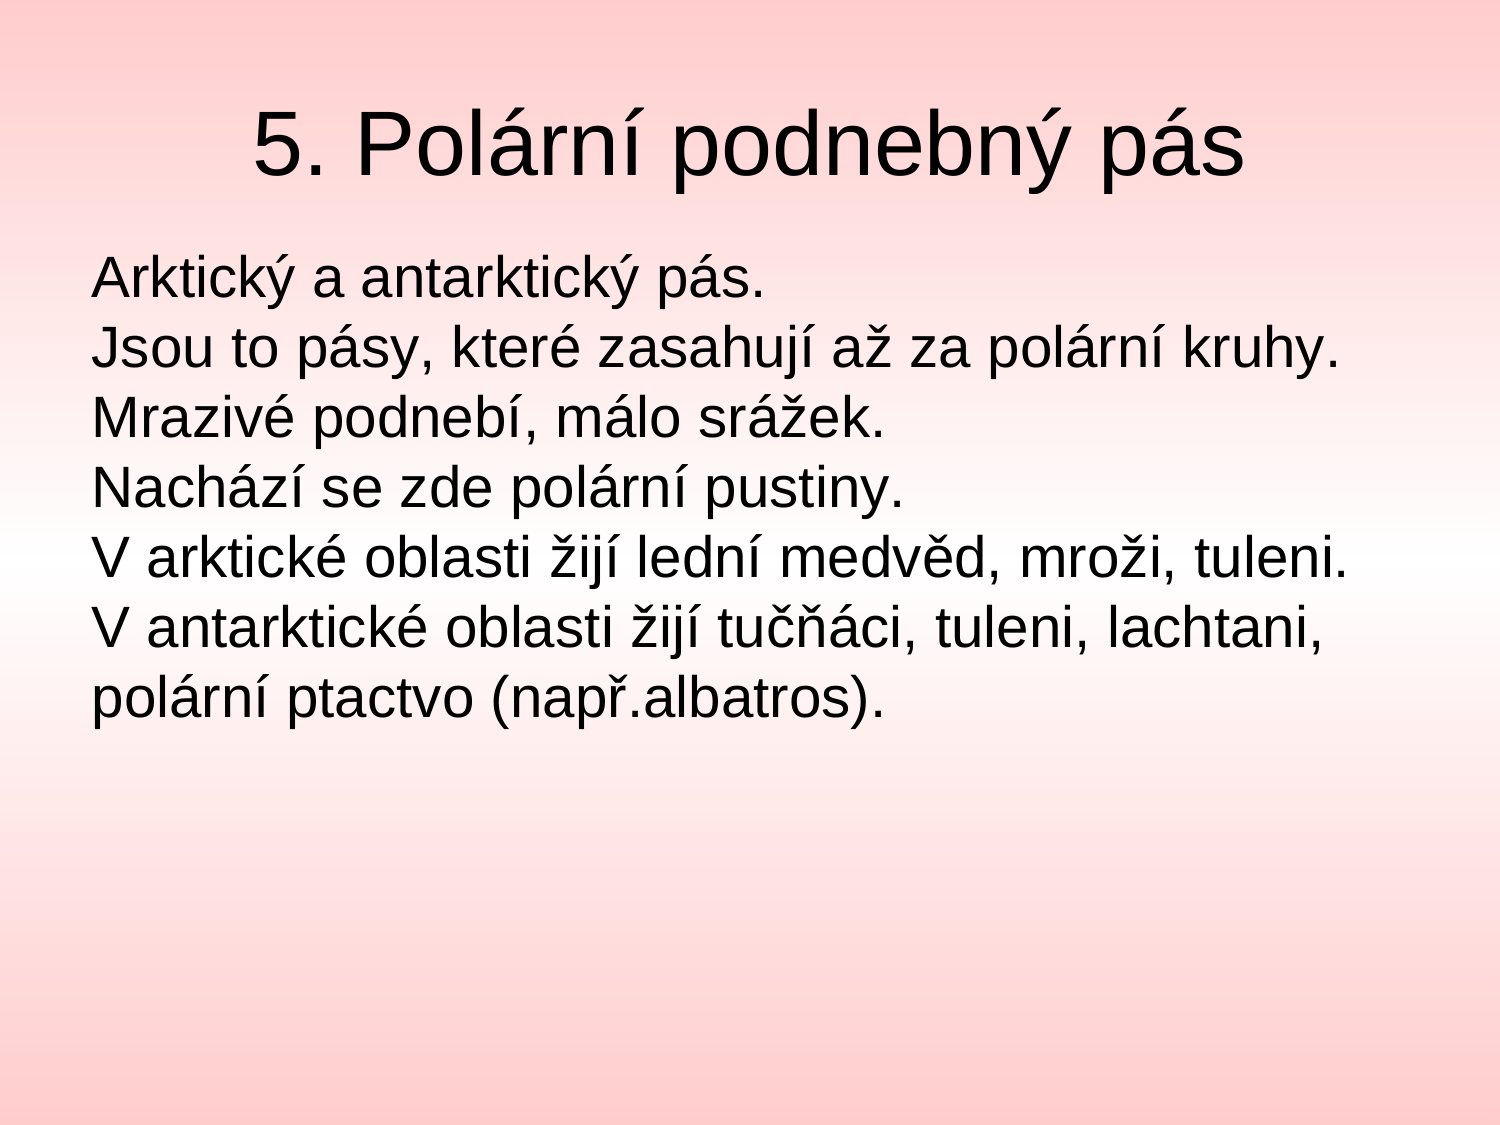

# 5. Polární podnebný pás
Arktický a antarktický pás.
Jsou to pásy, které zasahují až za polární kruhy.
Mrazivé podnebí, málo srážek.
Nachází se zde polární pustiny.
V arktické oblasti žijí lední medvěd, mroži, tuleni.
V antarktické oblasti žijí tučňáci, tuleni, lachtani, polární ptactvo (např.albatros).